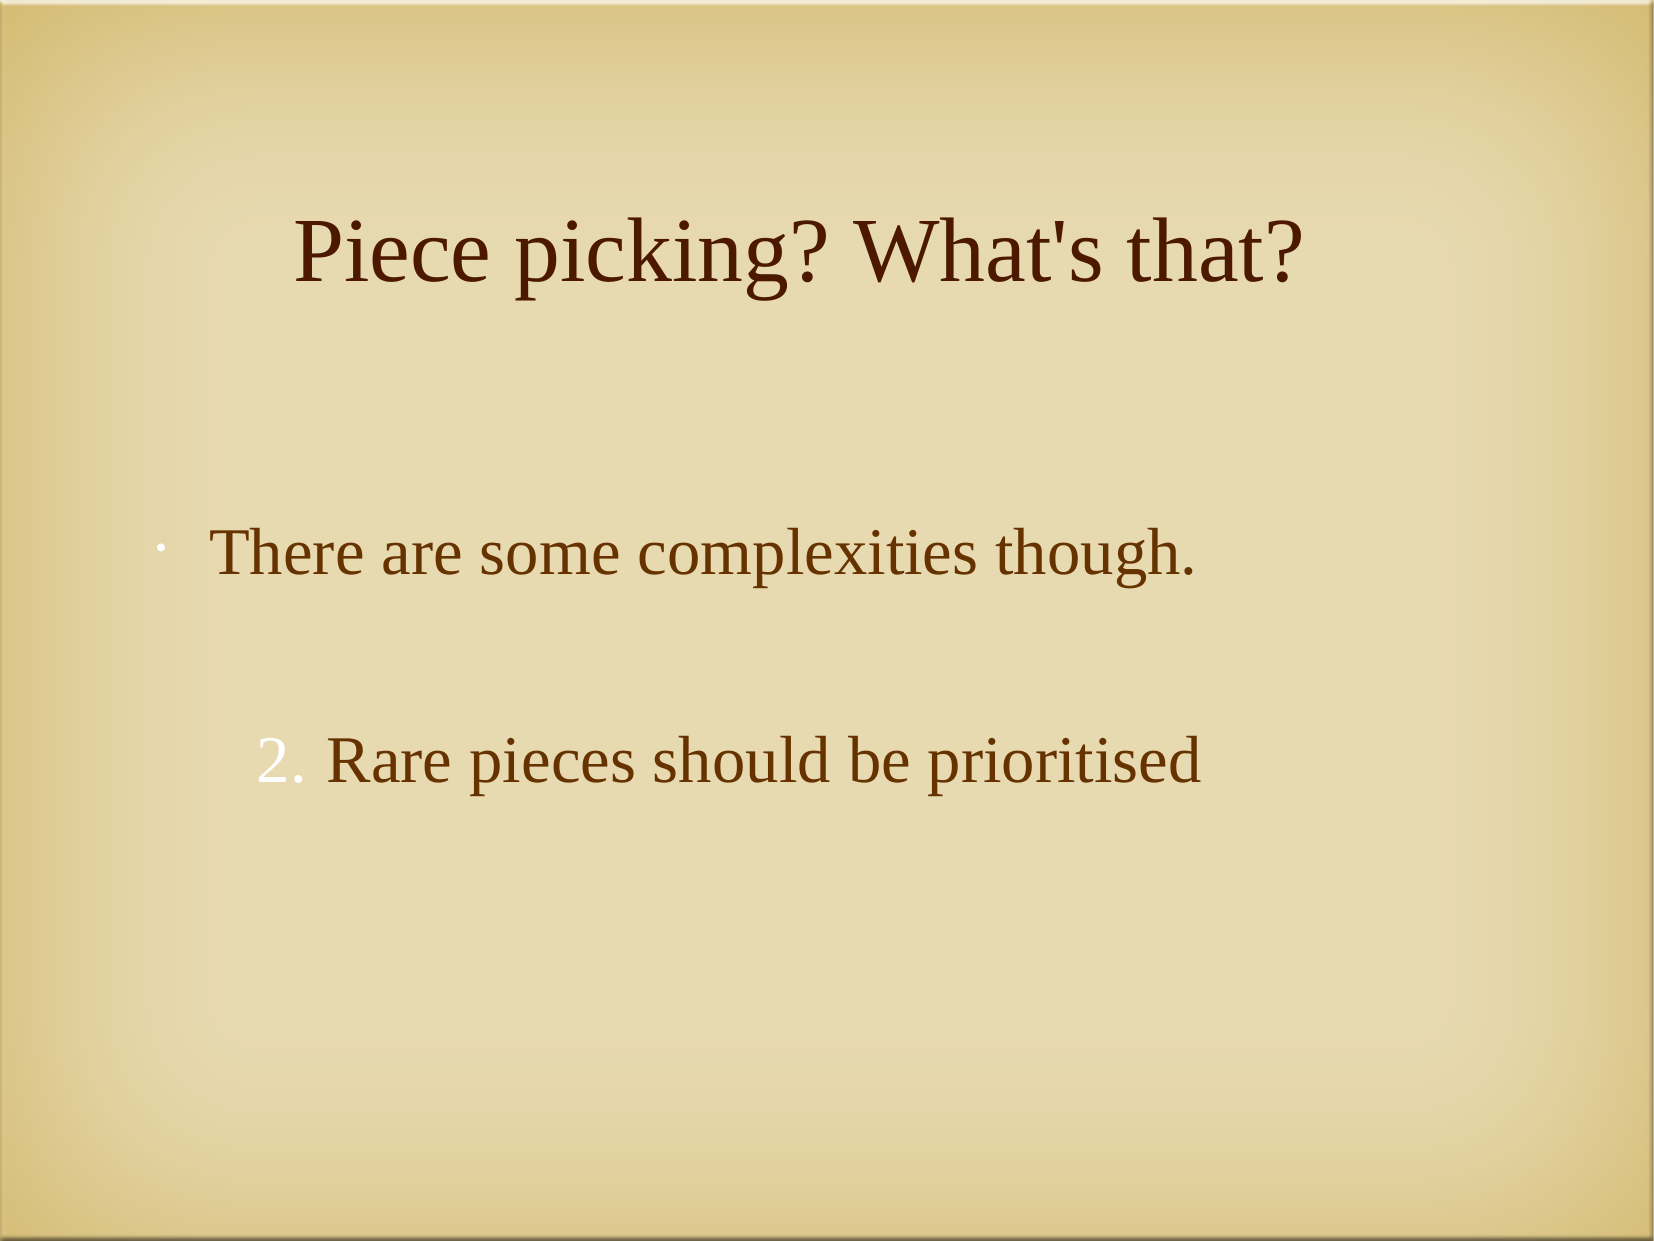

# Piece picking? What's that?
There are some complexities though.
 Rare pieces should be prioritised